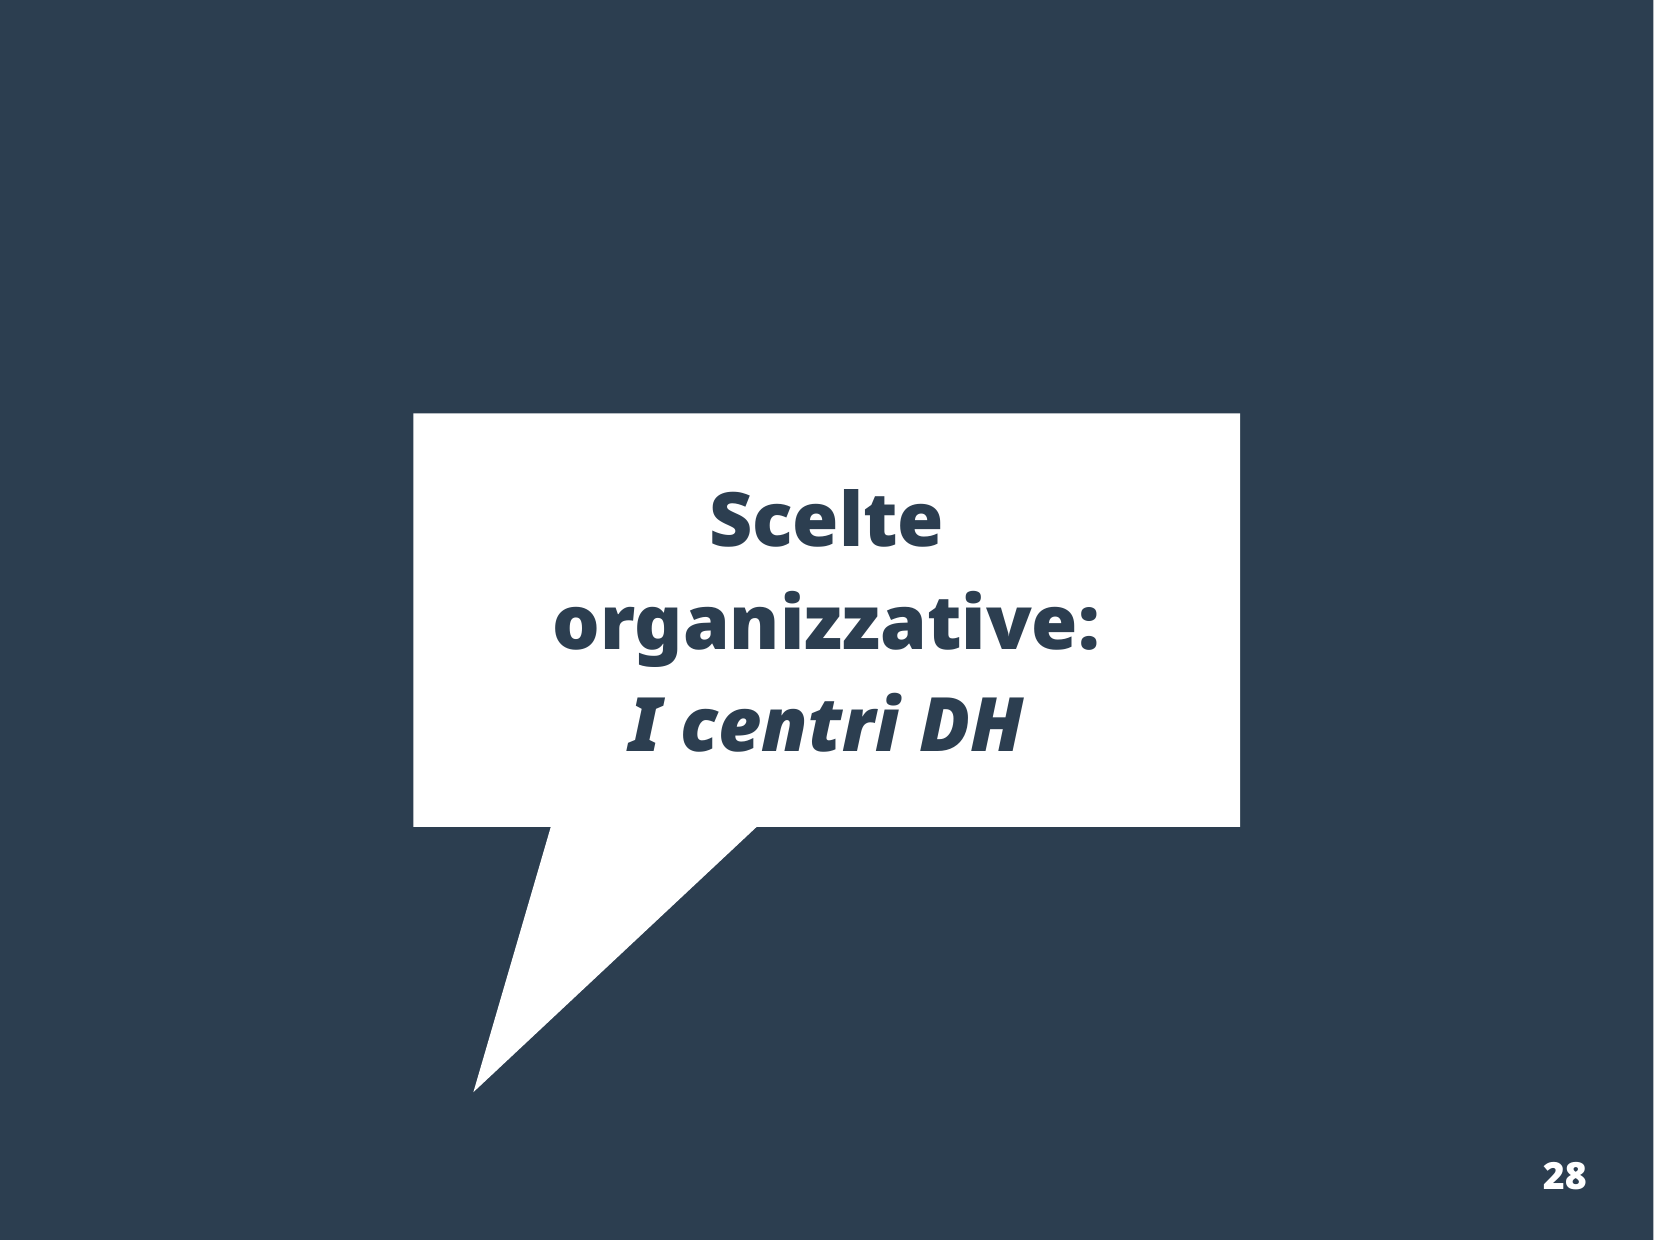

# Scelte organizzative: I centri DH
28